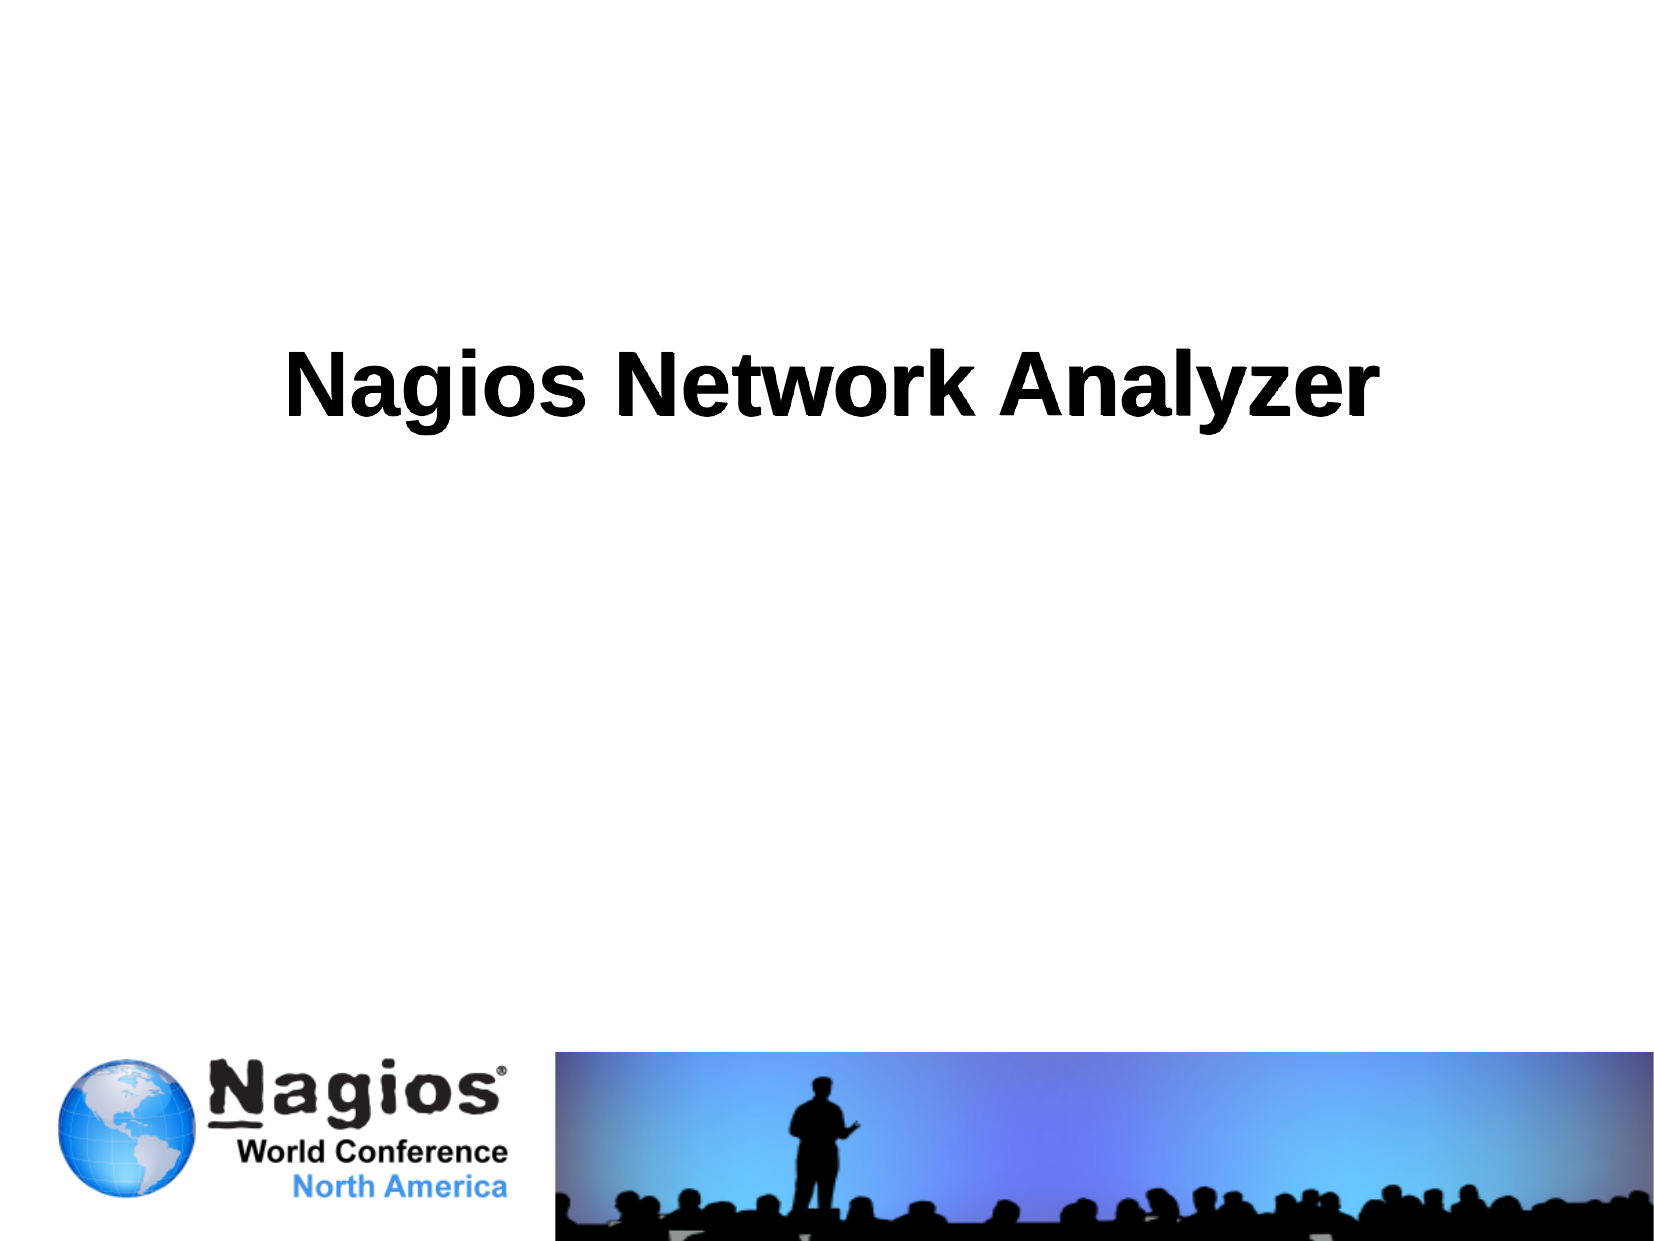

# Nagios Network Analyzer
2011
Nagios World Conference
3